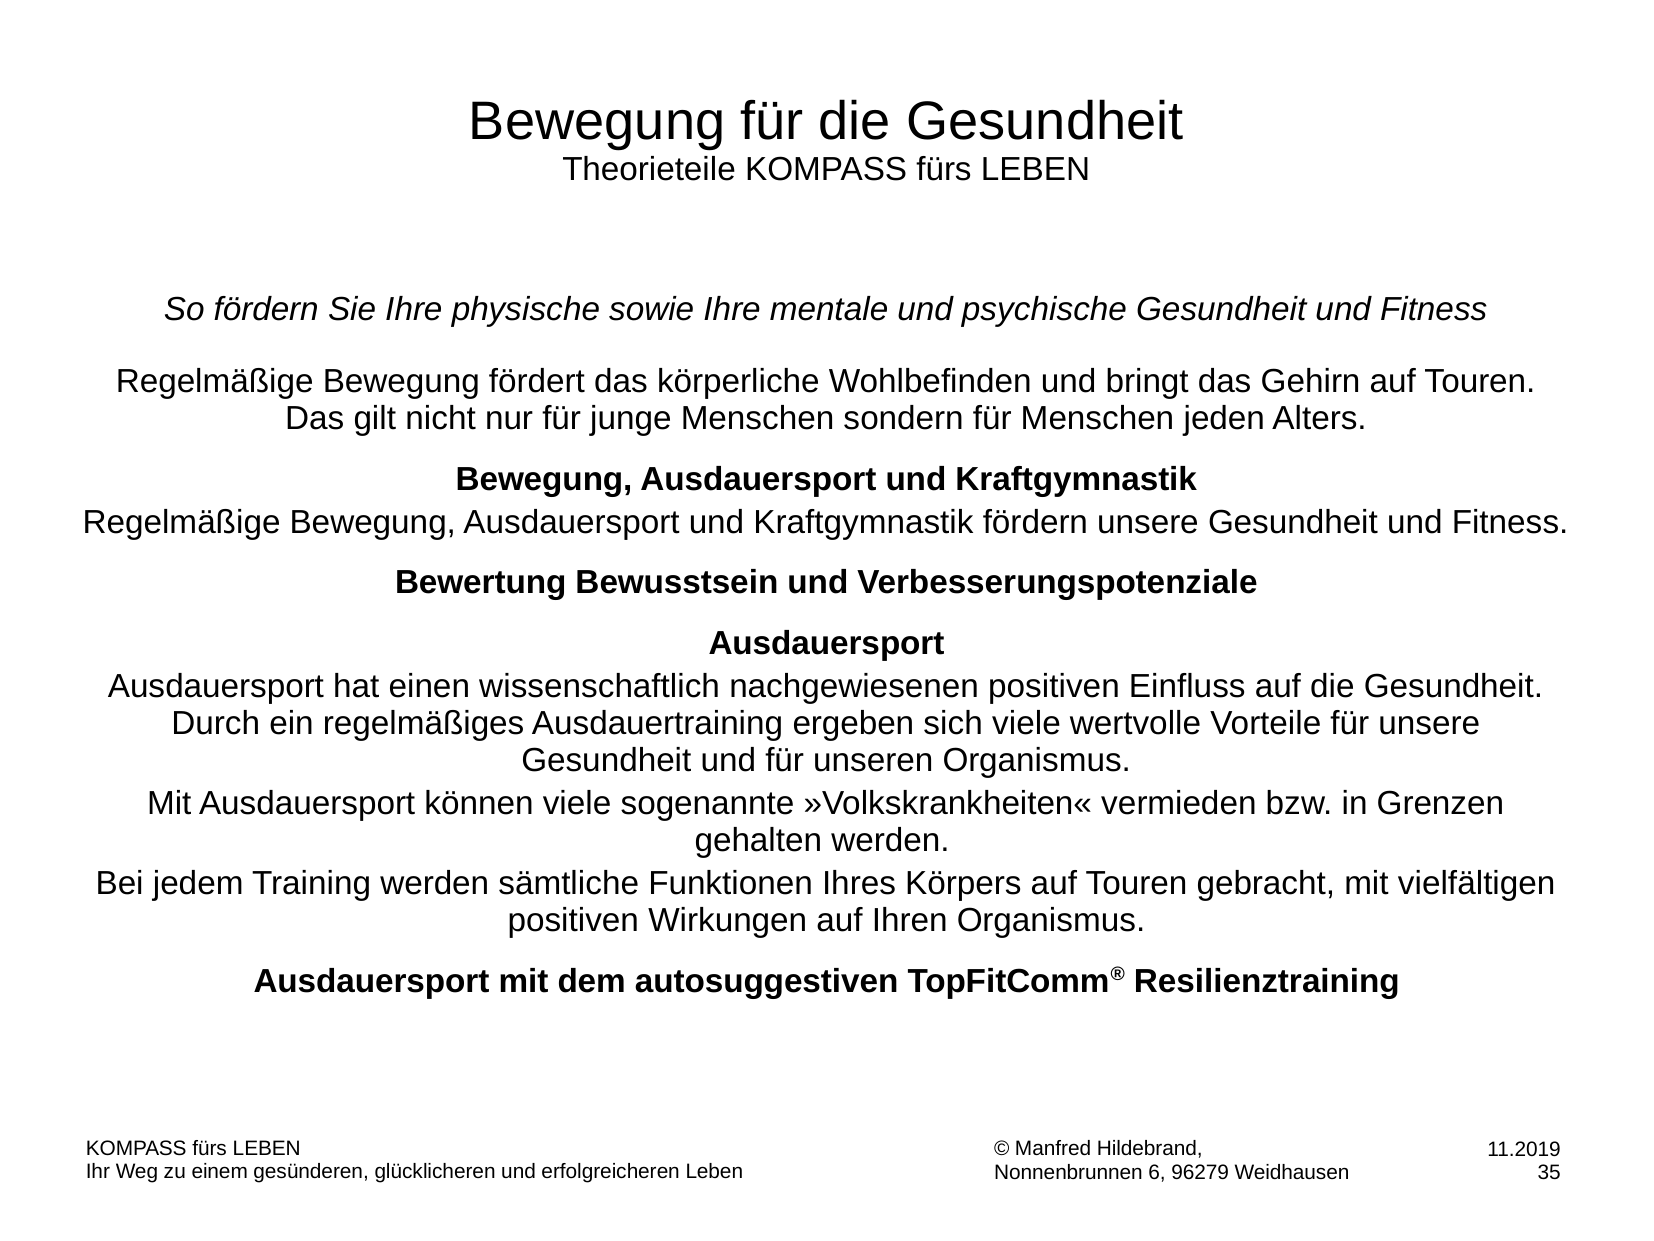

# Bewegung für die Gesundheit Theorieteile KOMPASS fürs LEBEN
So fördern Sie Ihre physische sowie Ihre mentale und psychische Gesundheit und Fitness
Regelmäßige Bewegung fördert das körperliche Wohlbefinden und bringt das Gehirn auf Touren. Das gilt nicht nur für junge Menschen sondern für Menschen jeden Alters.
Bewegung, Ausdauersport und Kraftgymnastik
Regelmäßige Bewegung, Ausdauersport und Kraftgymnastik fördern unsere Gesundheit und Fitness.
Bewertung Bewusstsein und Verbesserungspotenziale
Ausdauersport
Ausdauersport hat einen wissenschaftlich nachgewiesenen positiven Einfluss auf die Gesundheit. Durch ein regelmäßiges Ausdauertraining ergeben sich viele wertvolle Vorteile für unsere Gesundheit und für unseren Organismus.
Mit Ausdauersport können viele sogenannte »Volkskrankheiten« vermieden bzw. in Grenzen gehalten werden.
Bei jedem Training werden sämtliche Funktionen Ihres Körpers auf Touren gebracht, mit vielfältigen positiven Wirkungen auf Ihren Organismus.
Ausdauersport mit dem autosuggestiven TopFitComm® Resilienztraining
KOMPASS fürs LEBEN
Ihr Weg zu einem gesünderen, glücklicheren und erfolgreicheren Leben
© Manfred Hildebrand,
Nonnenbrunnen 6, 96279 Weidhausen
11.2019
35